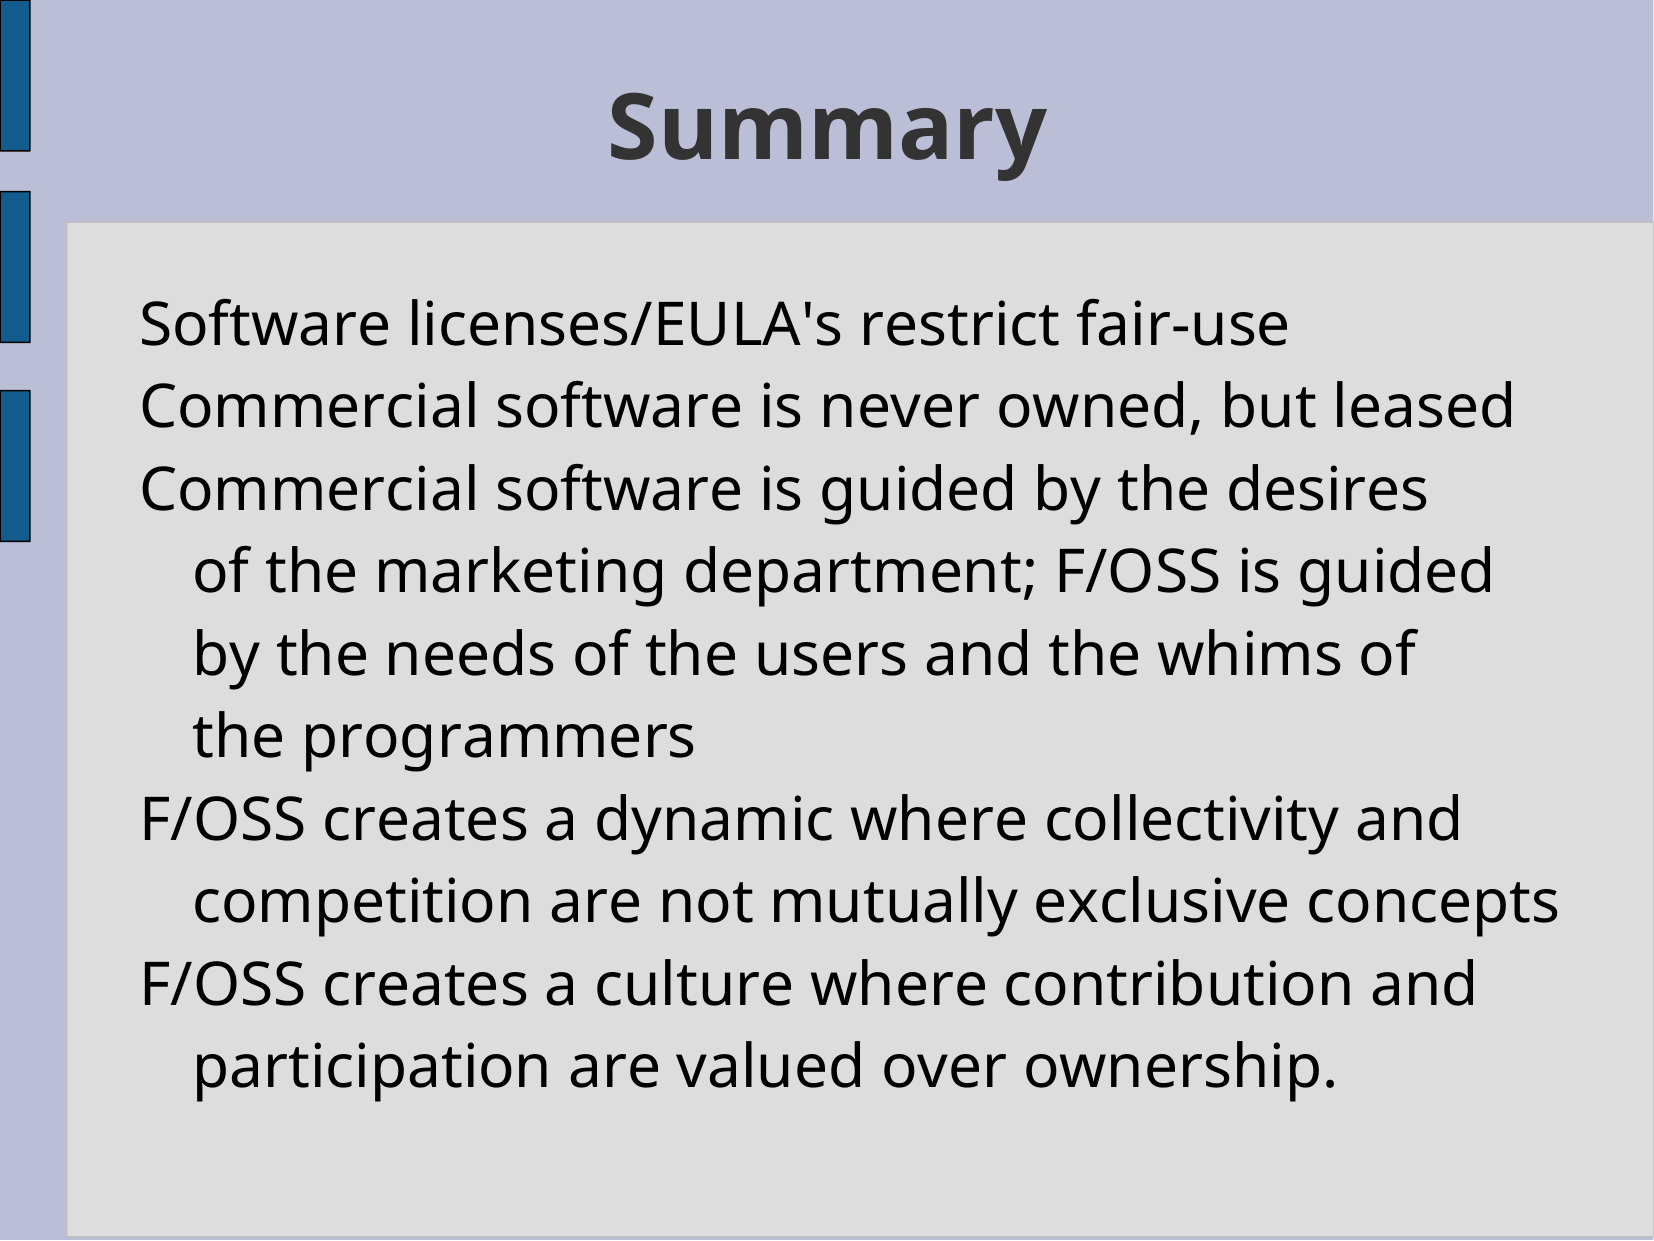

# Summary
Software licenses/EULA's restrict fair-use
Commercial software is never owned, but leased
Commercial software is guided by the desires
of the marketing department; F/OSS is guided
by the needs of the users and the whims of
the programmers
F/OSS creates a dynamic where collectivity and competition are not mutually exclusive concepts
F/OSS creates a culture where contribution and participation are valued over ownership.